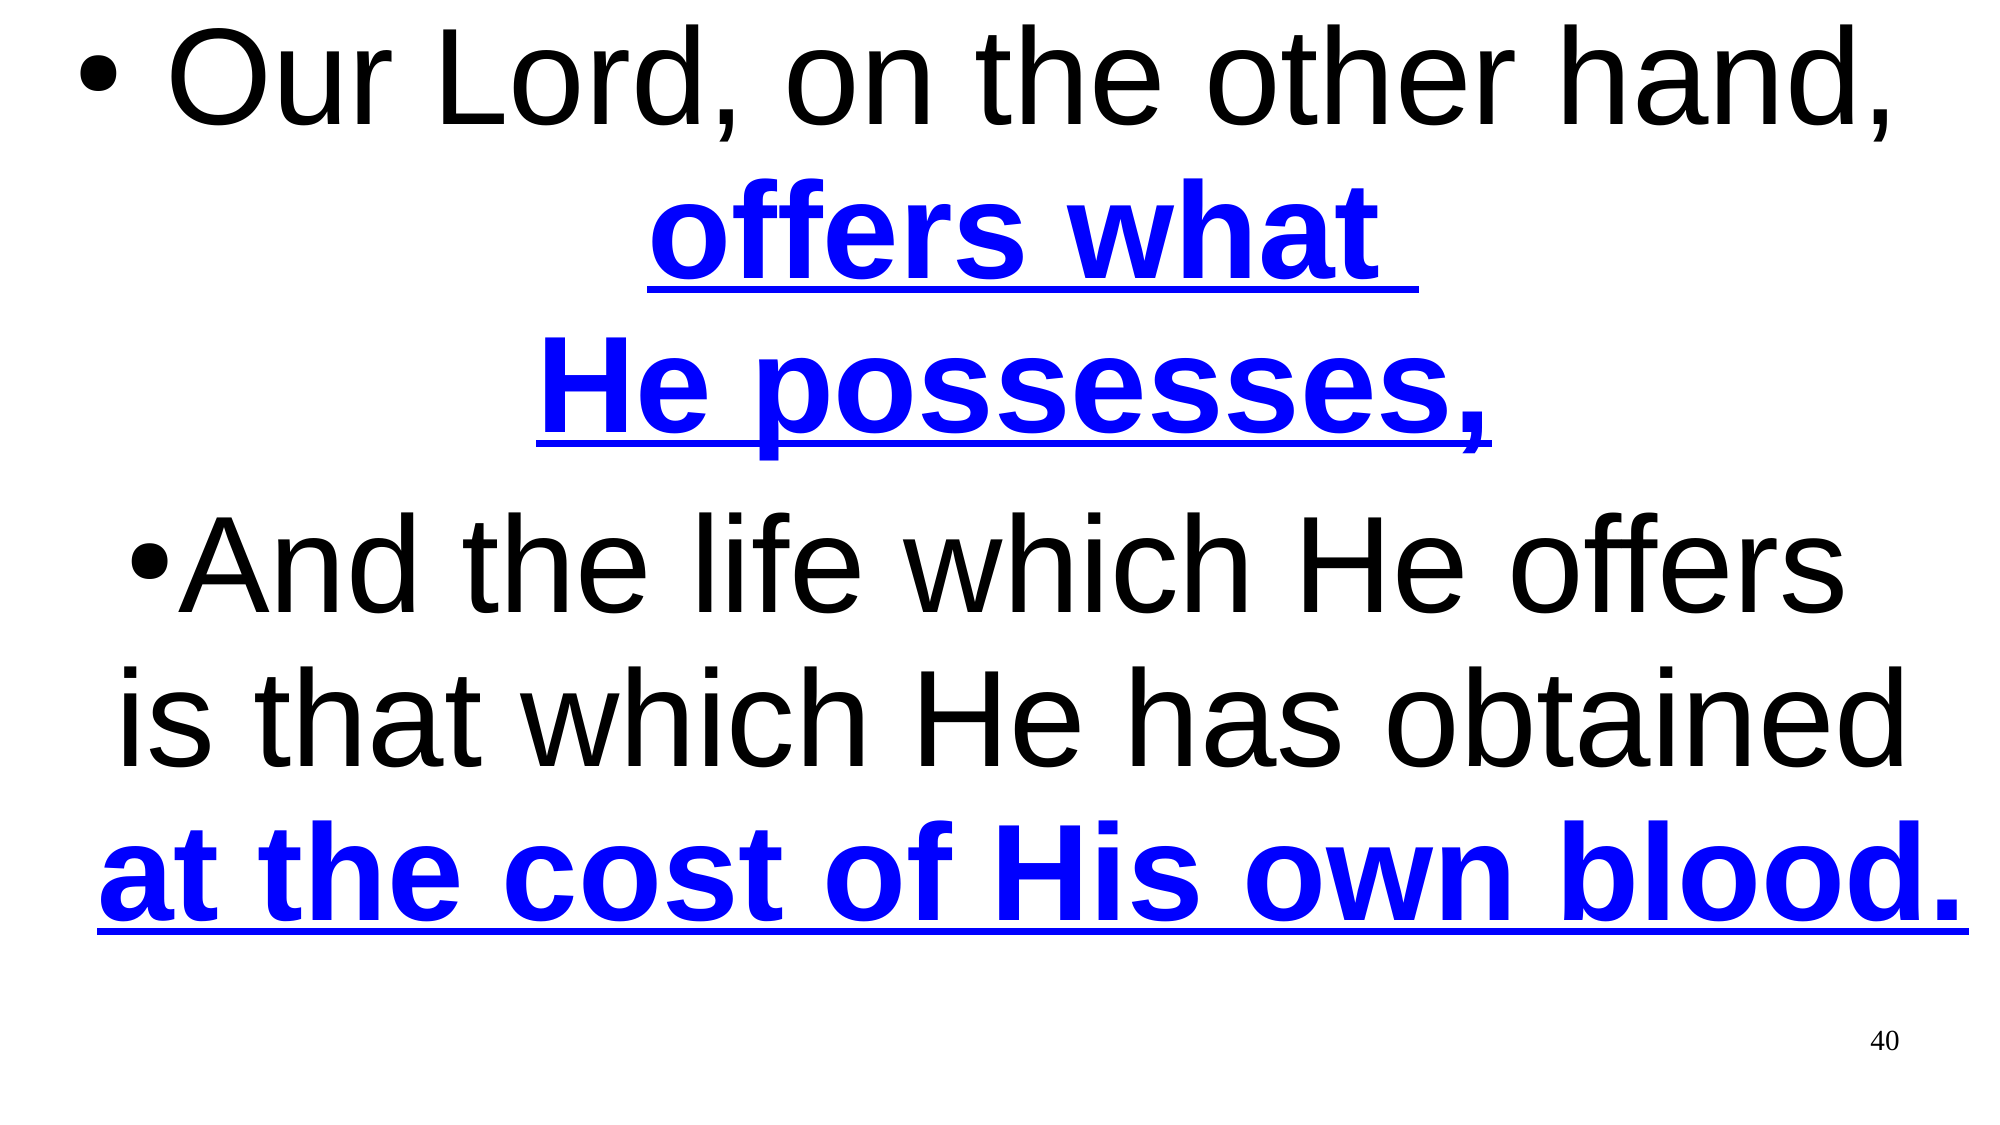

# Our Lord, on the other hand, offers what He possesses,
And the life which He offers
is that which He has obtained
at the cost of His own blood.
40